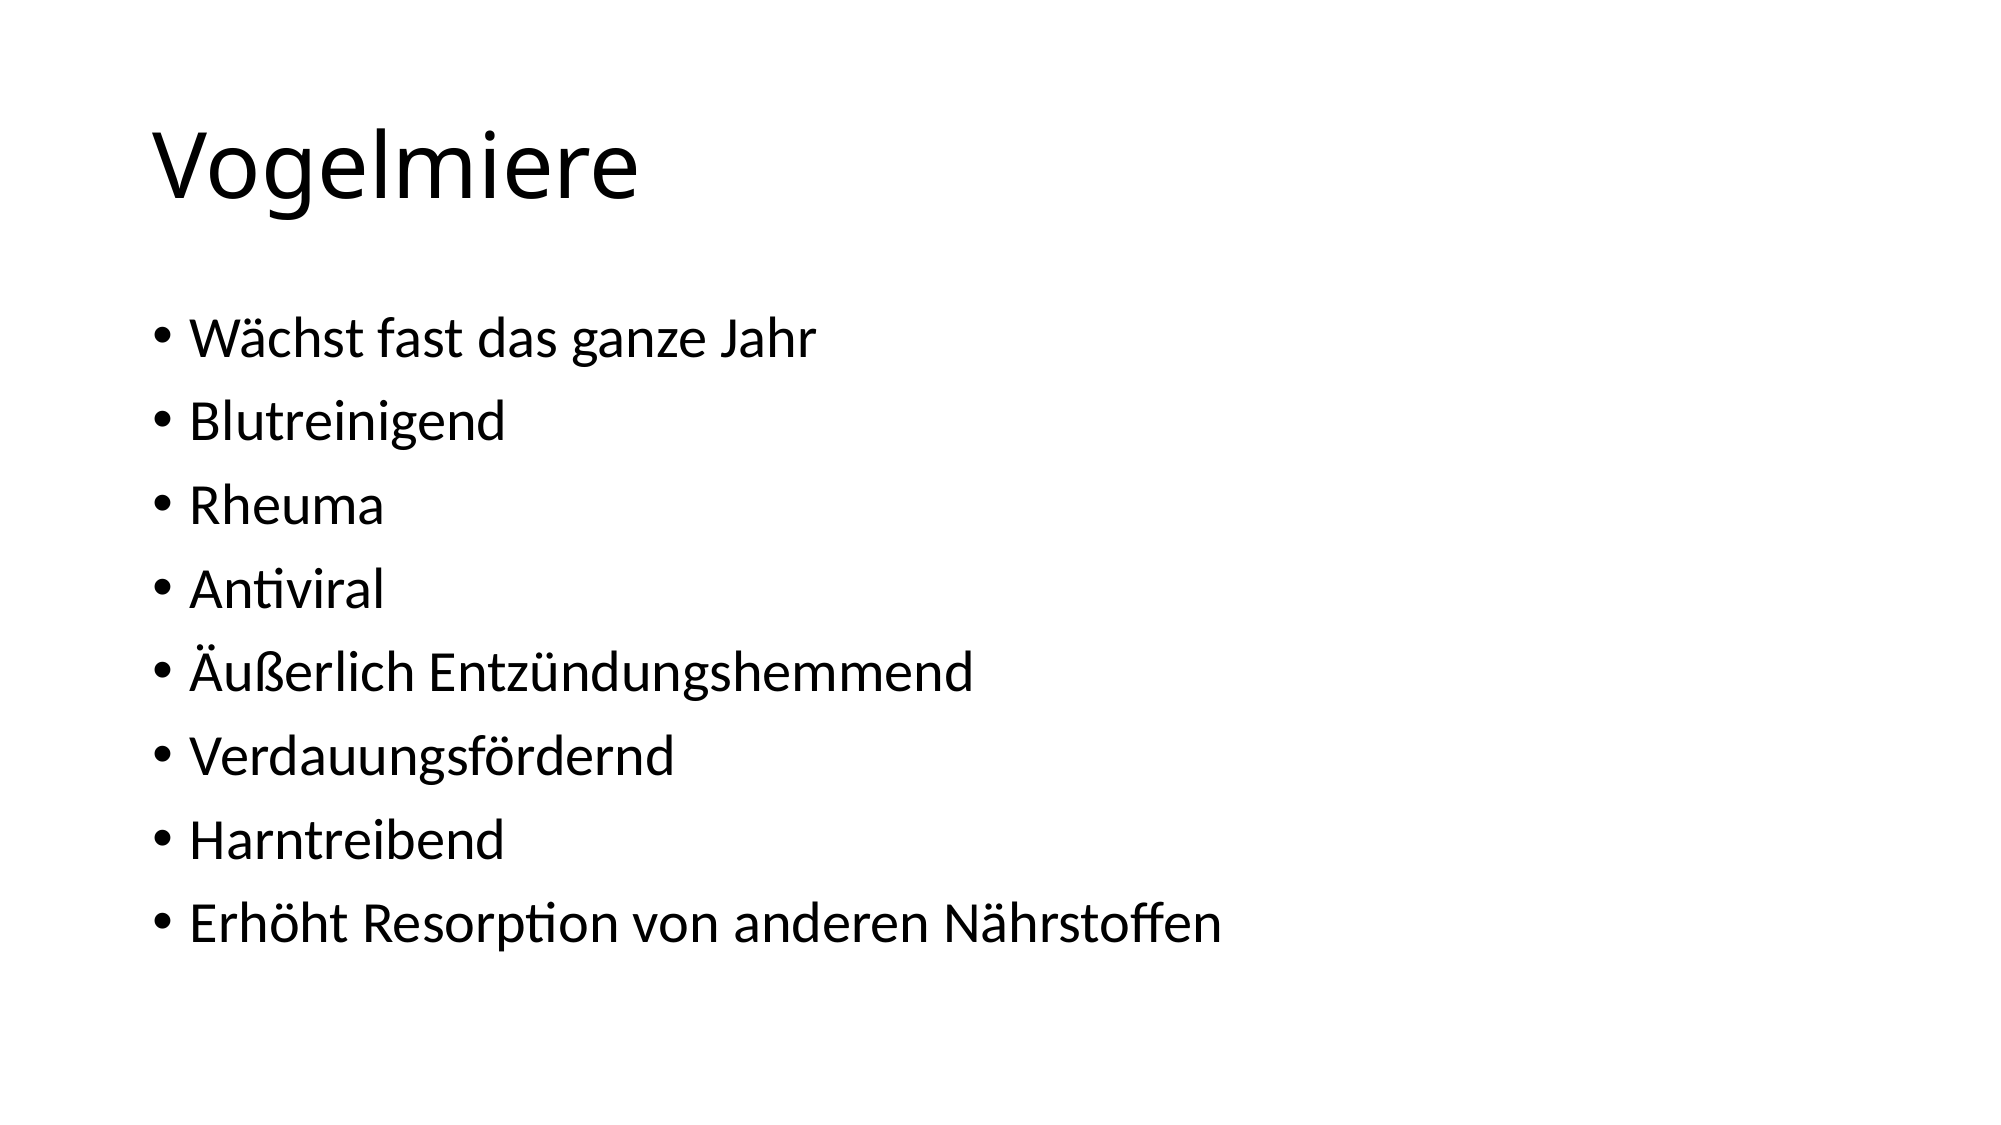

# Vogelmiere
Wächst fast das ganze Jahr
Blutreinigend
Rheuma
Antiviral
Äußerlich Entzündungshemmend
Verdauungsfördernd
Harntreibend
Erhöht Resorption von anderen Nährstoffen